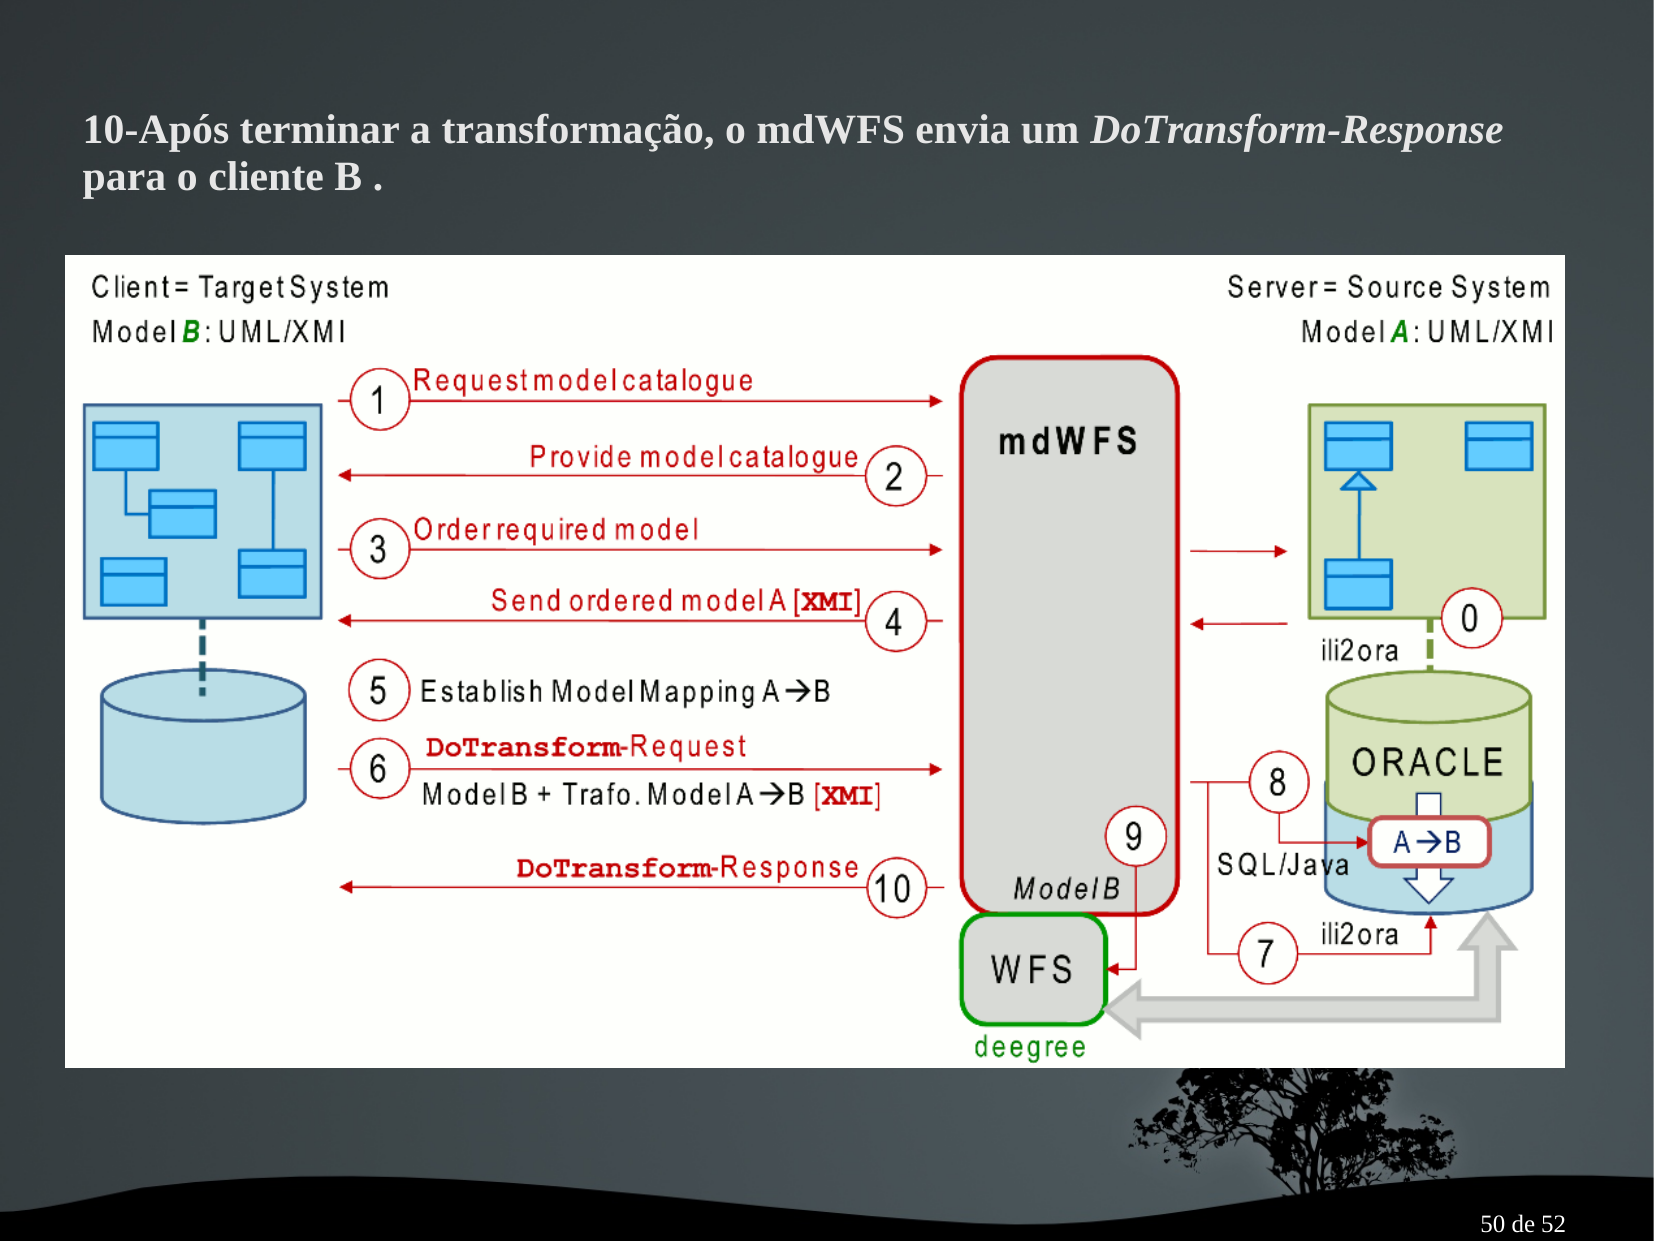

# 10-Após terminar a transformação, o mdWFS envia um DoTransform-Response para o cliente B .
50